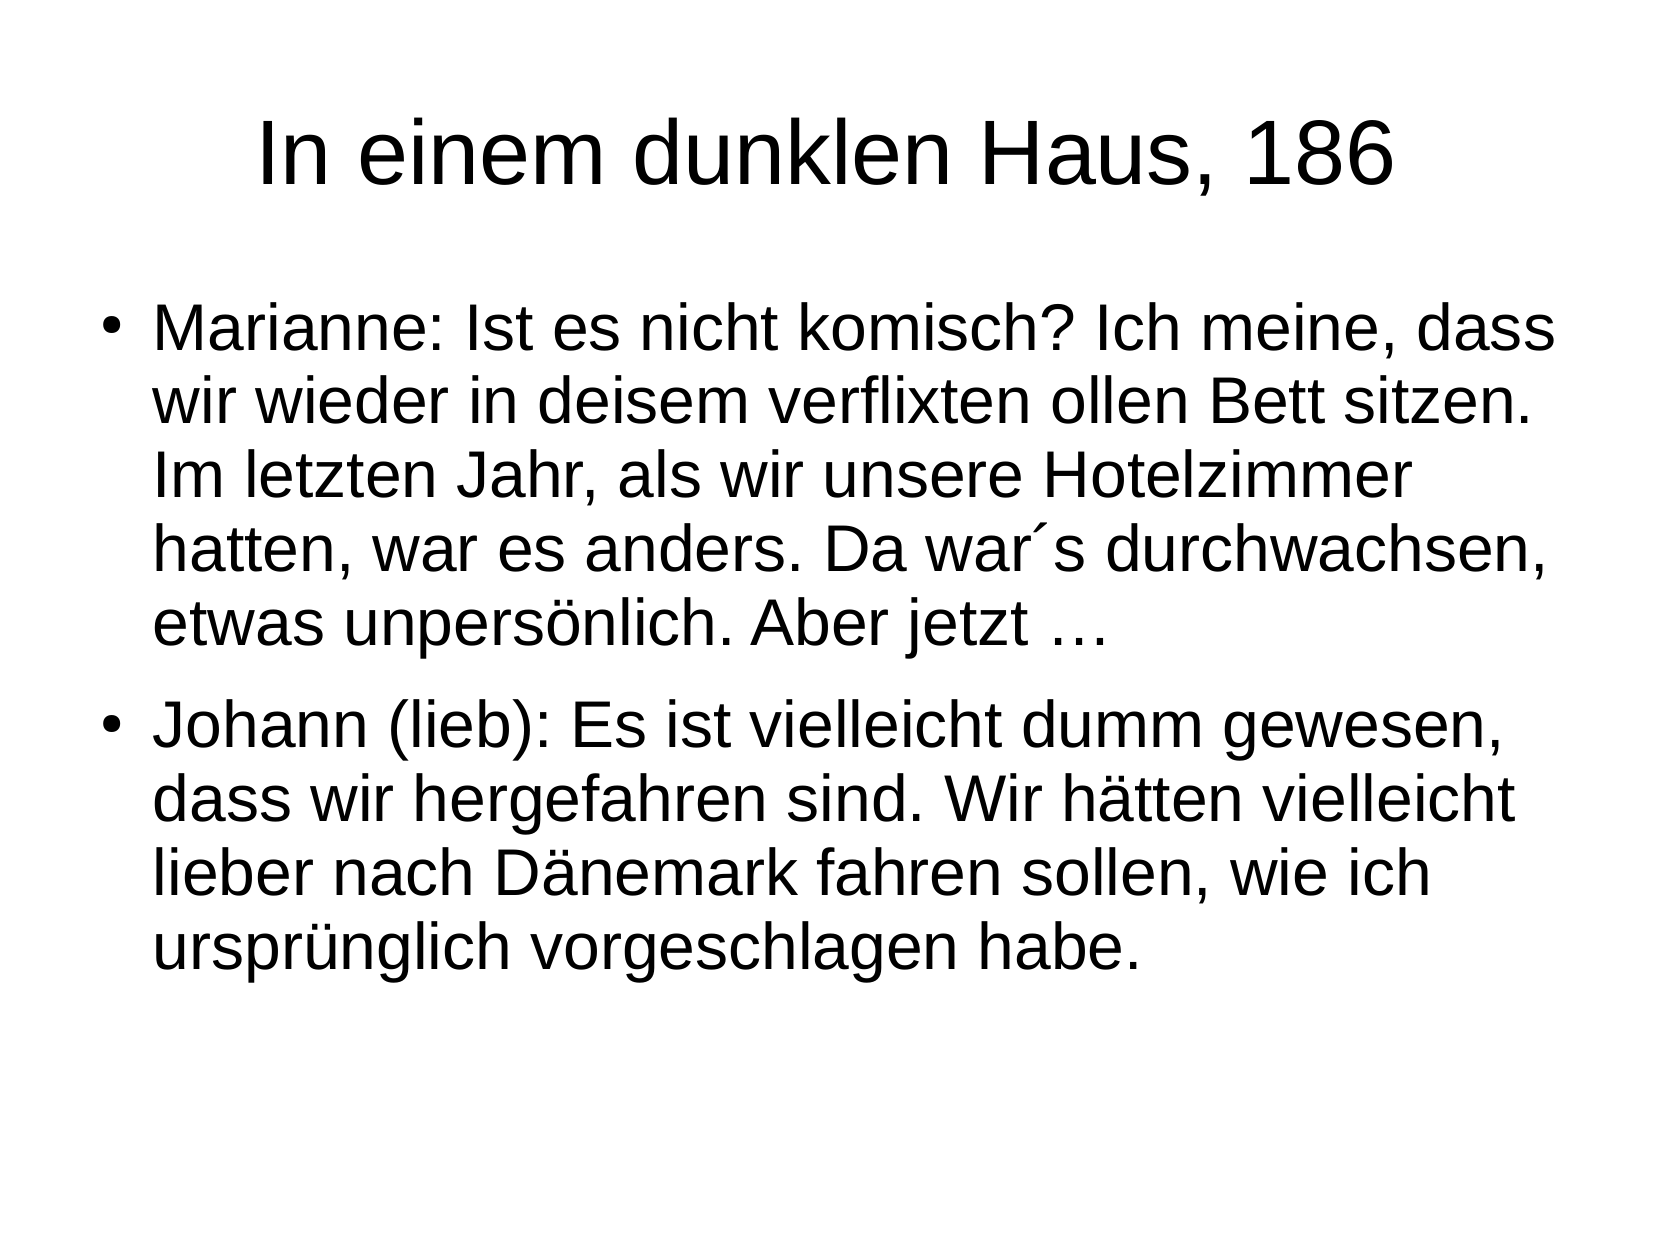

# In einem dunklen Haus, 186
Marianne: Ist es nicht komisch? Ich meine, dass wir wieder in deisem verflixten ollen Bett sitzen. Im letzten Jahr, als wir unsere Hotelzimmer hatten, war es anders. Da war´s durchwachsen, etwas unpersönlich. Aber jetzt …
Johann (lieb): Es ist vielleicht dumm gewesen, dass wir hergefahren sind. Wir hätten vielleicht lieber nach Dänemark fahren sollen, wie ich ursprünglich vorgeschlagen habe.